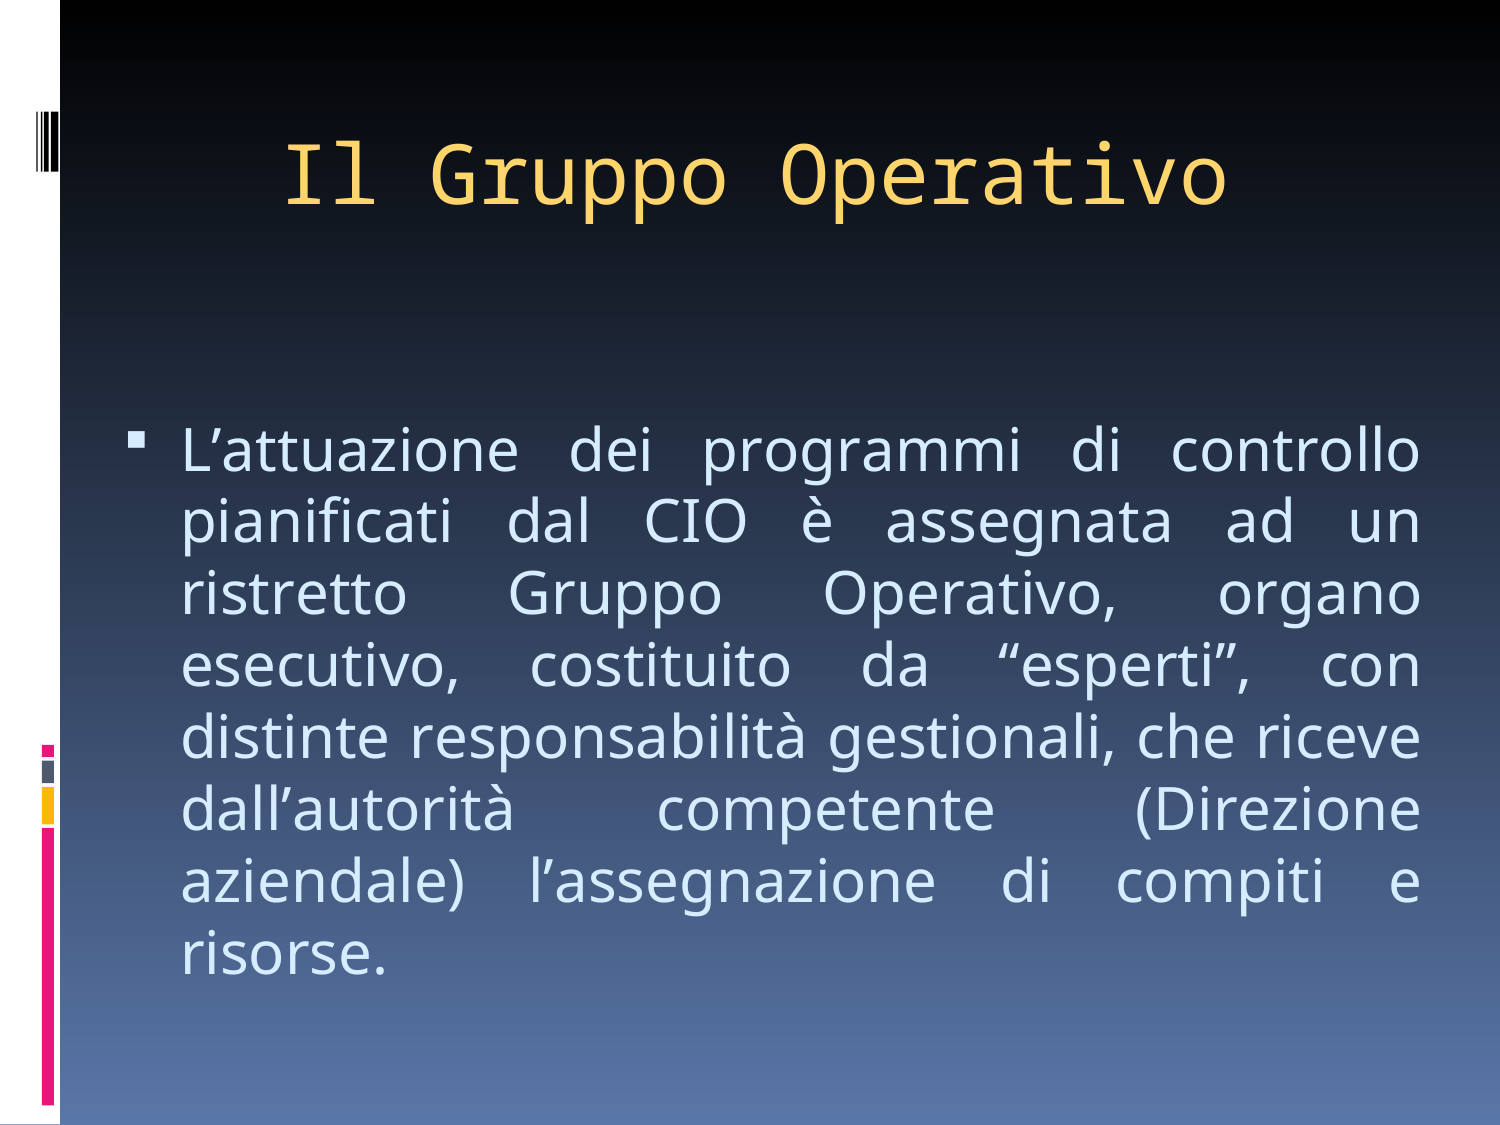

# Il Gruppo Operativo
L’attuazione dei programmi di controllo pianificati dal CIO è assegnata ad un ristretto Gruppo Operativo, organo esecutivo, costituito da “esperti”, con distinte responsabilità gestionali, che riceve dall’autorità competente (Direzione aziendale) l’assegnazione di compiti e risorse.